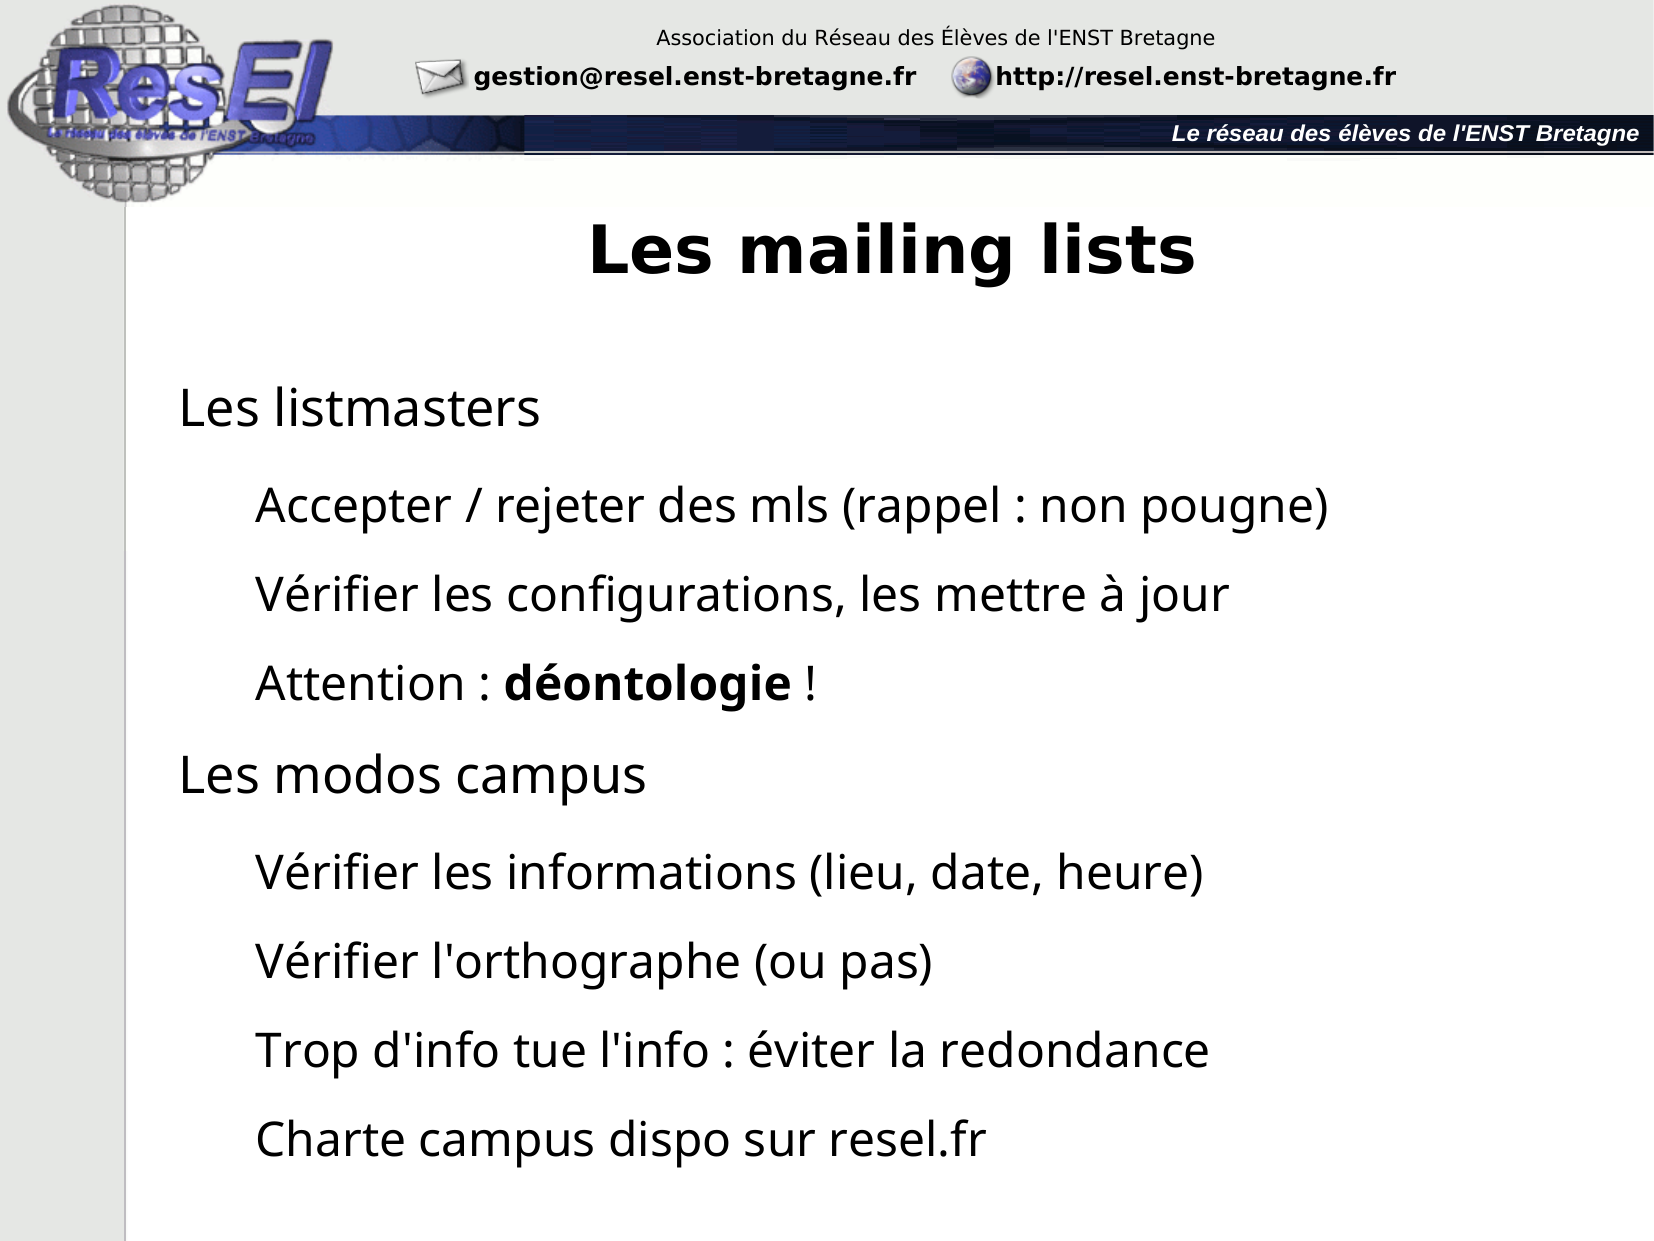

# Les mailing lists
Les listmasters
Accepter / rejeter des mls (rappel : non pougne)
Vérifier les configurations, les mettre à jour
Attention : déontologie !
Les modos campus
Vérifier les informations (lieu, date, heure)
Vérifier l'orthographe (ou pas)
Trop d'info tue l'info : éviter la redondance
Charte campus dispo sur resel.fr